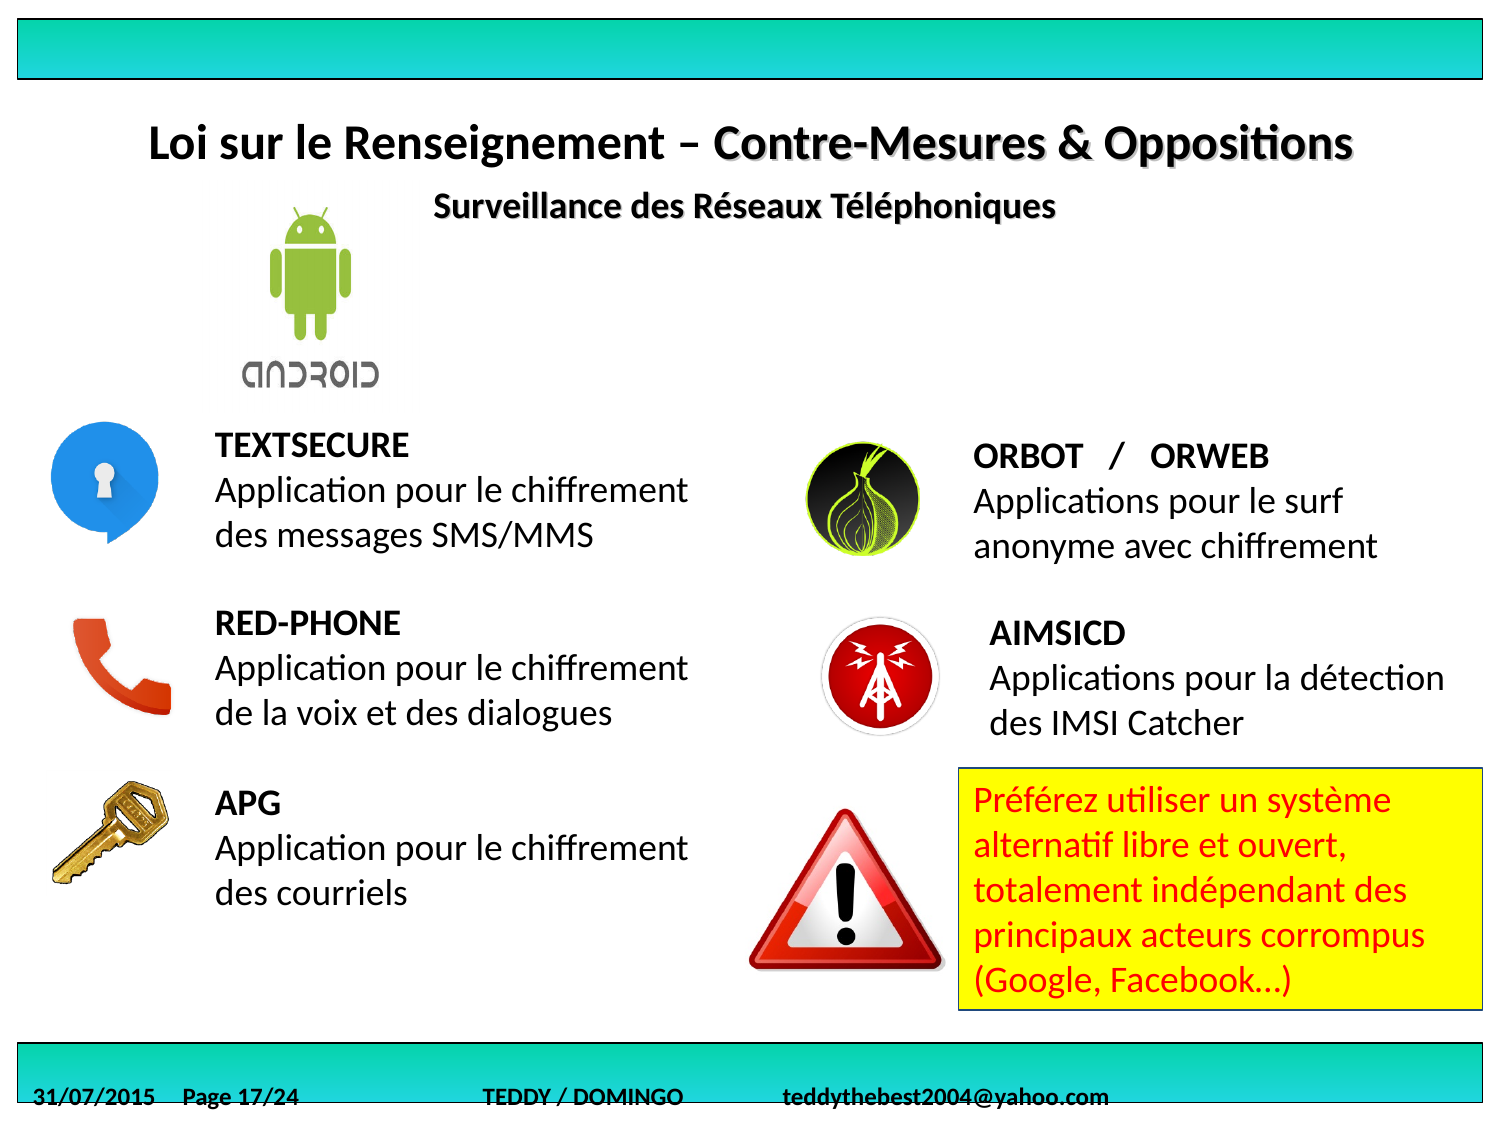

Loi sur le Renseignement – Contre-Mesures & Oppositions
Surveillance des Réseaux Téléphoniques
TEXTSECURE
Application pour le chiffrement des messages SMS/MMS
ORBOT / ORWEB
Applications pour le surf anonyme avec chiffrement
RED-PHONE
Application pour le chiffrement de la voix et des dialogues
AIMSICD
Applications pour la détection des IMSI Catcher
Préférez utiliser un système alternatif libre et ouvert, totalement indépendant des principaux acteurs corrompus (Google, Facebook…)
APG
Application pour le chiffrement des courriels
31/07/2015	Page 17/24			TEDDY / DOMINGO		teddythebest2004@yahoo.com